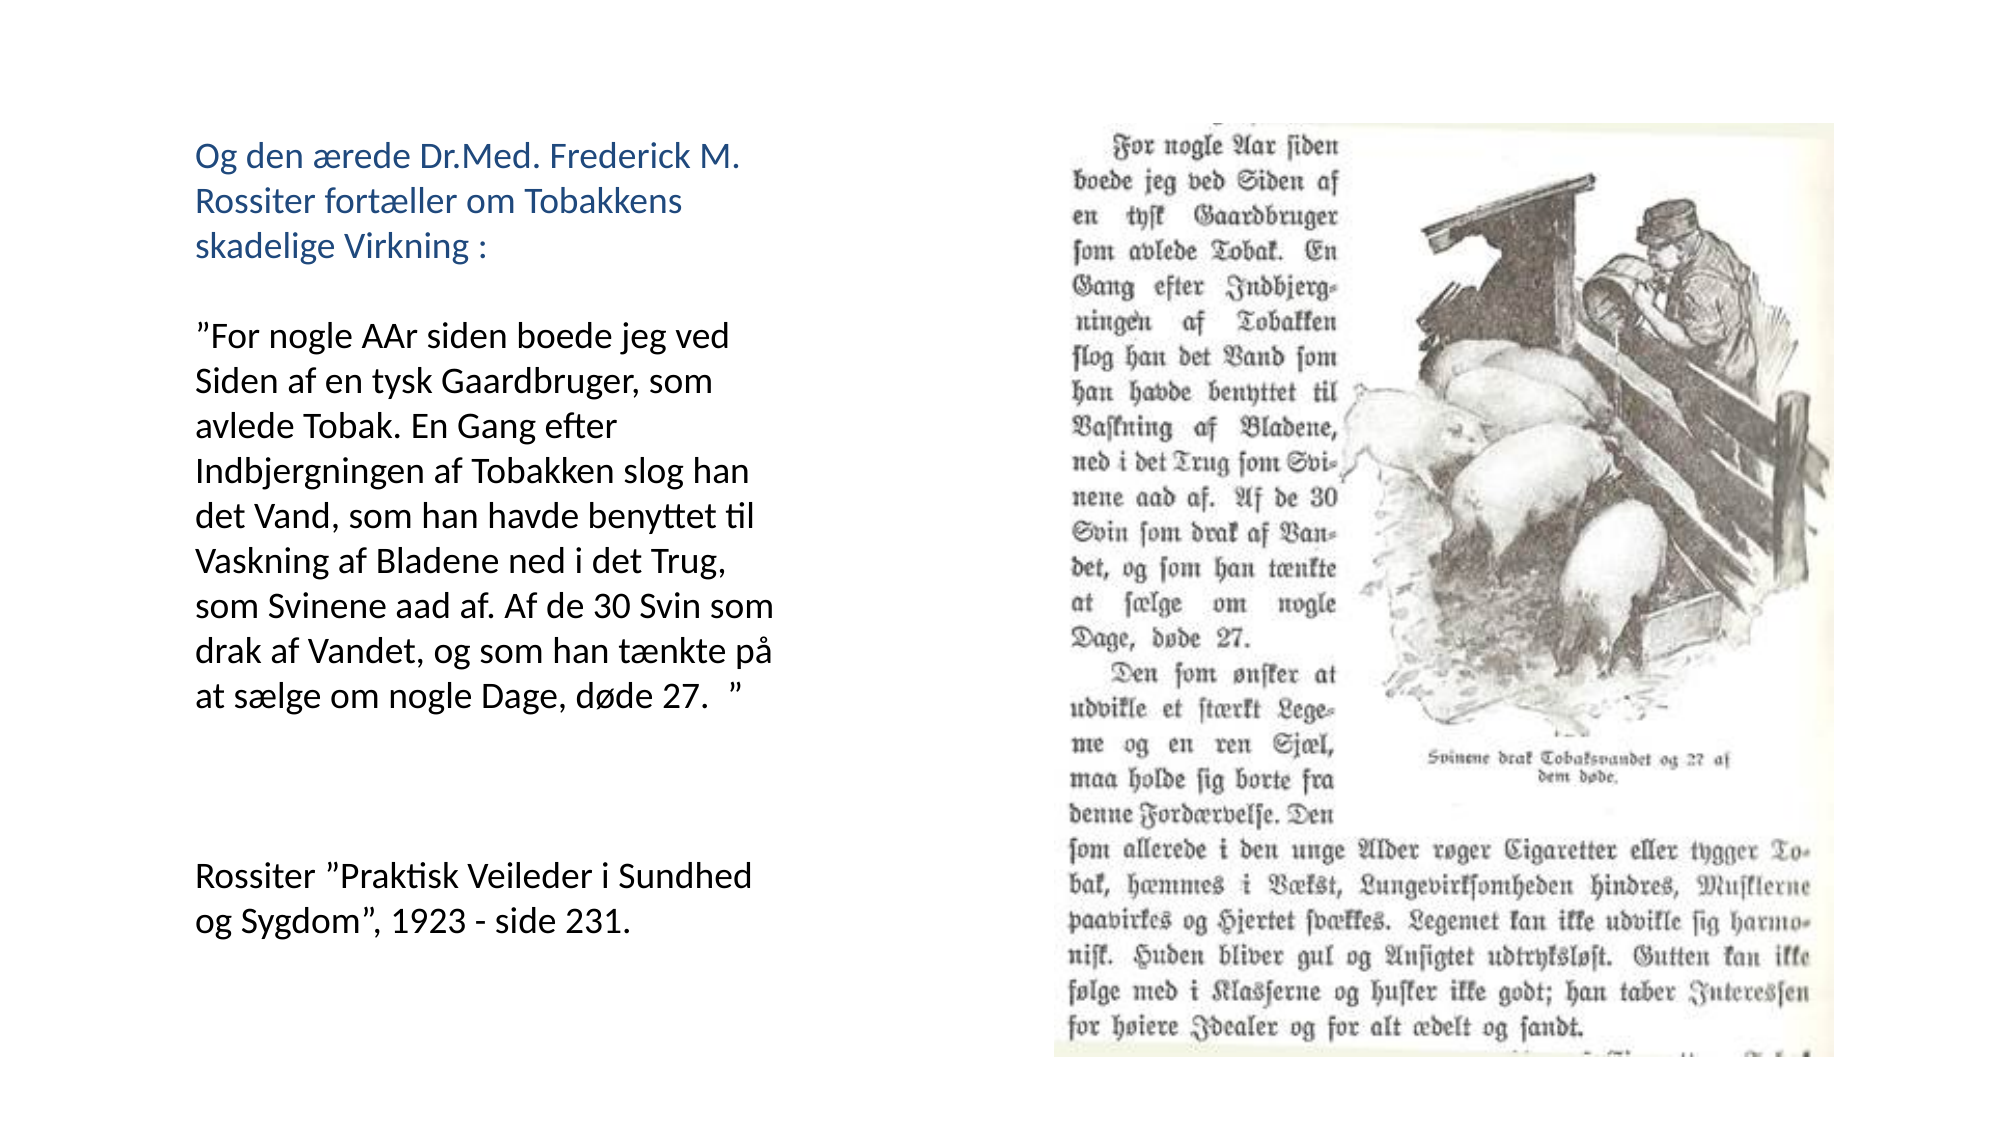

Og den ærede Dr.Med. Frederick M. Rossiter fortæller om Tobakkens skadelige Virkning :
”For nogle AAr siden boede jeg ved Siden af en tysk Gaardbruger, som avlede Tobak. En Gang efter Indbjergningen af Tobakken slog han det Vand, som han havde benyttet til Vaskning af Bladene ned i det Trug, som Svinene aad af. Af de 30 Svin som drak af Vandet, og som han tænkte på at sælge om nogle Dage, døde 27.  ”
Rossiter ”Praktisk Veileder i Sundhed og Sygdom”, 1923 - side 231.